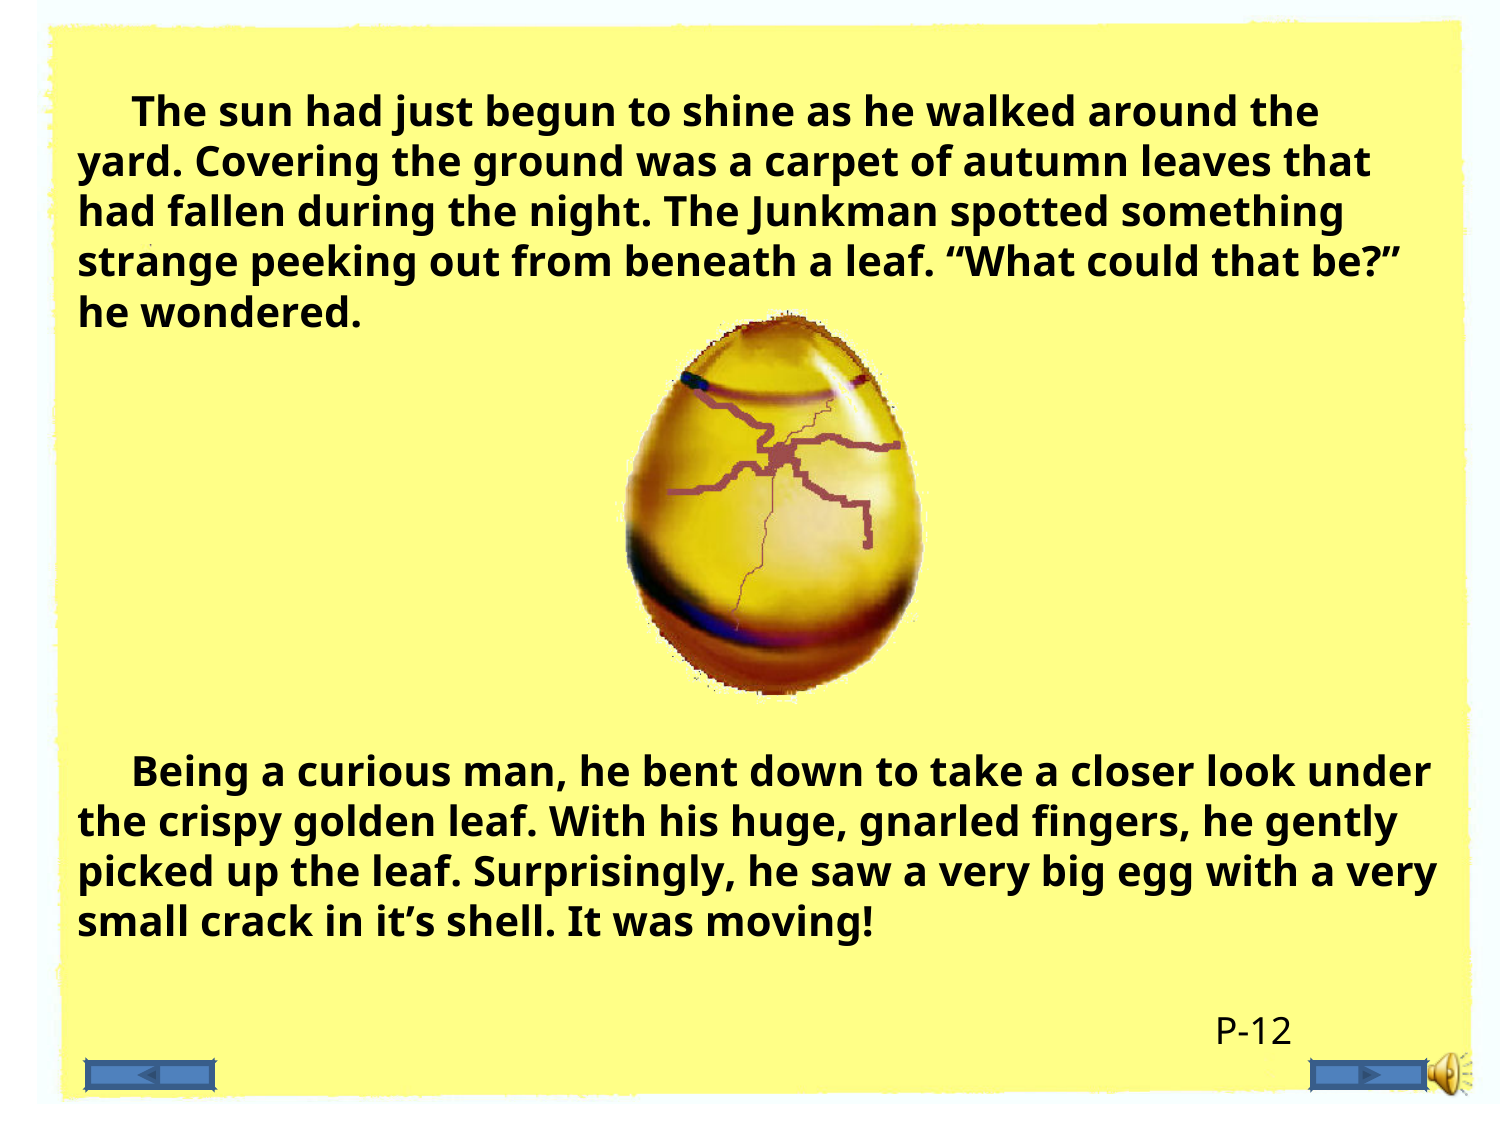

The sun had just begun to shine as he walked around the yard. Covering the ground was a carpet of autumn leaves that had fallen during the night. The Junkman spotted something strange peeking out from beneath a leaf. “What could that be?” he wondered.
 Being a curious man, he bent down to take a closer look under the crispy golden leaf. With his huge, gnarled fingers, he gently picked up the leaf. Surprisingly, he saw a very big egg with a very small crack in it’s shell. It was moving!
P-12